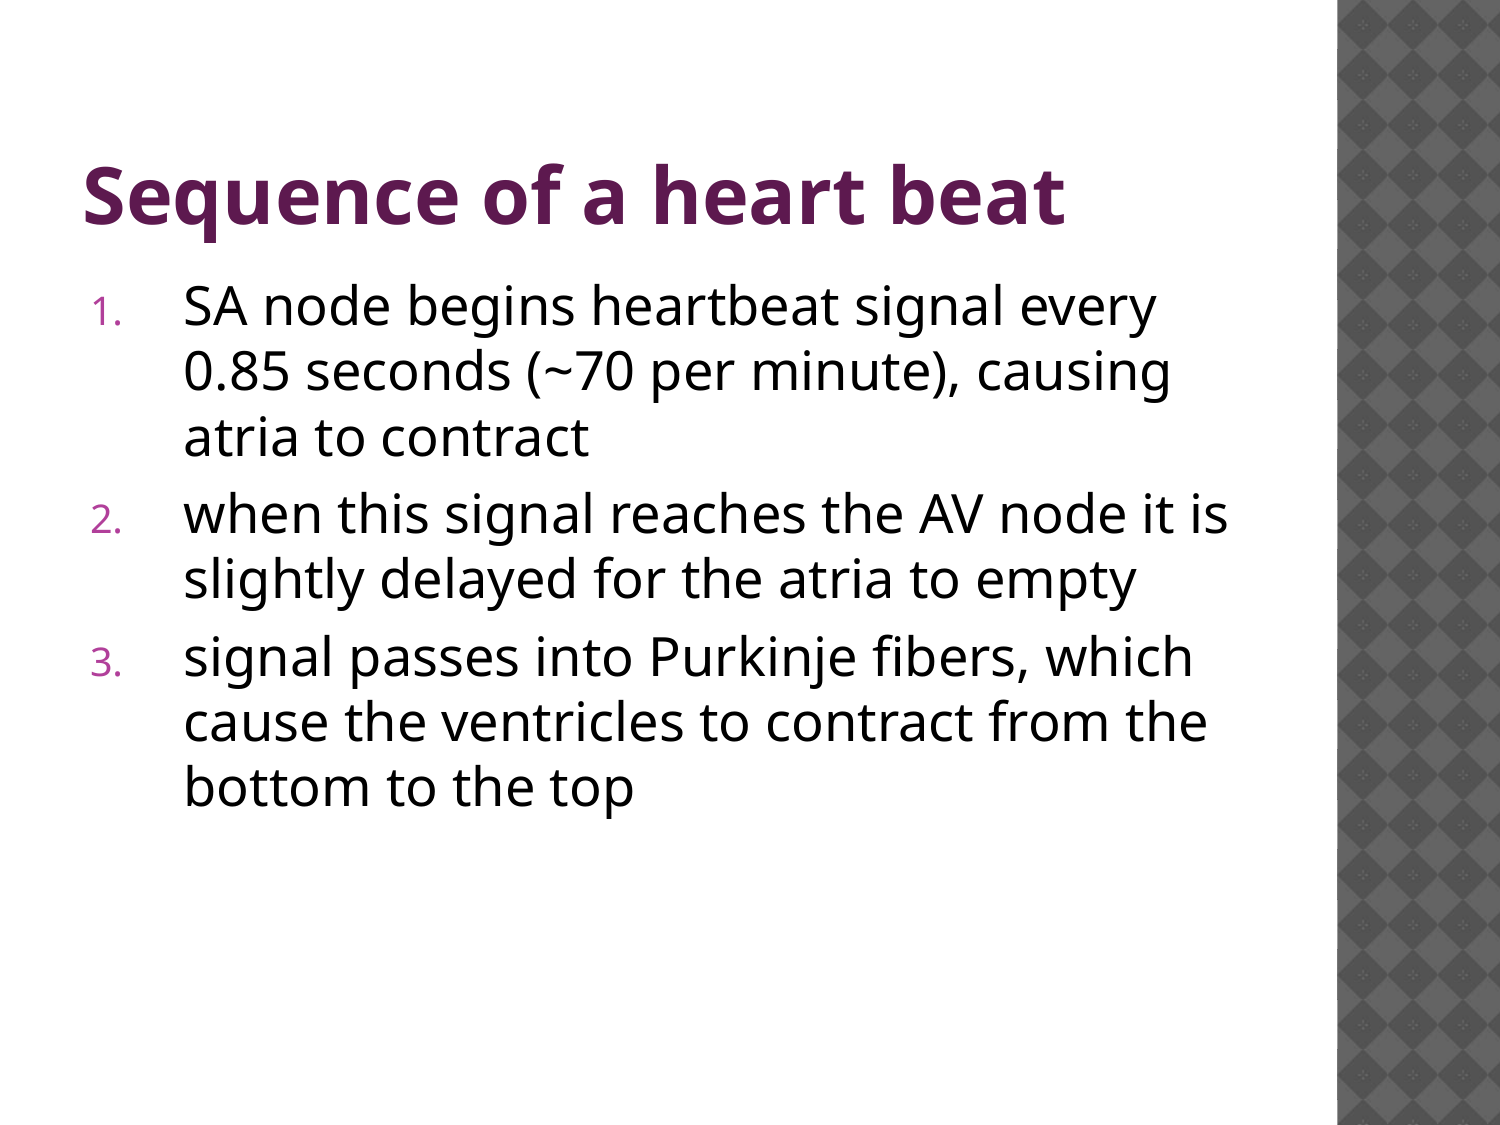

# Sequence of a heart beat
SA node begins heartbeat signal every 0.85 seconds (~70 per minute), causing atria to contract
when this signal reaches the AV node it is slightly delayed for the atria to empty
signal passes into Purkinje fibers, which cause the ventricles to contract from the bottom to the top